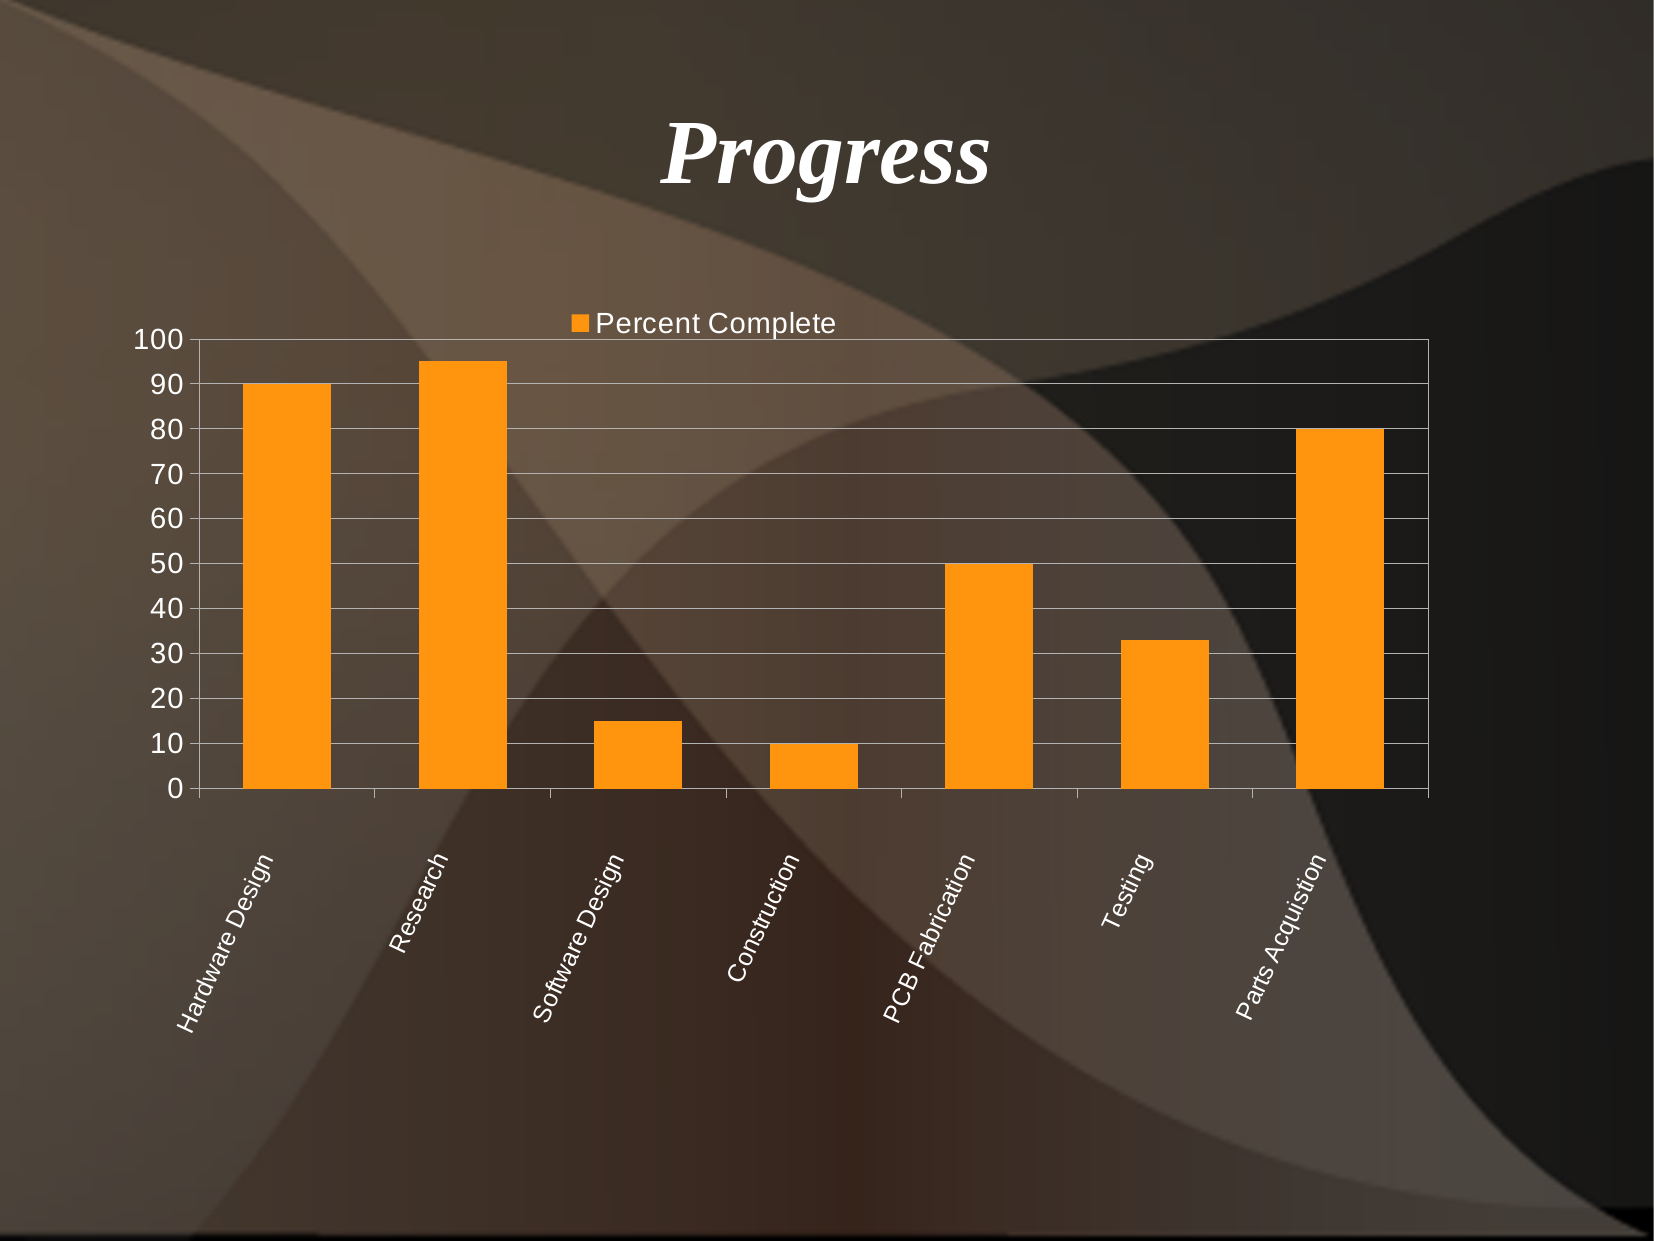

# Progress
### Chart
| Category | Percent Complete |
|---|---|
| Hardware Design | 90.0 |
| Research | 95.0 |
| Software Design | 15.0 |
| Construction | 10.0 |
| PCB Fabrication | 50.0 |
| Testing | 33.0 |
| Parts Acquistion | 80.0 |